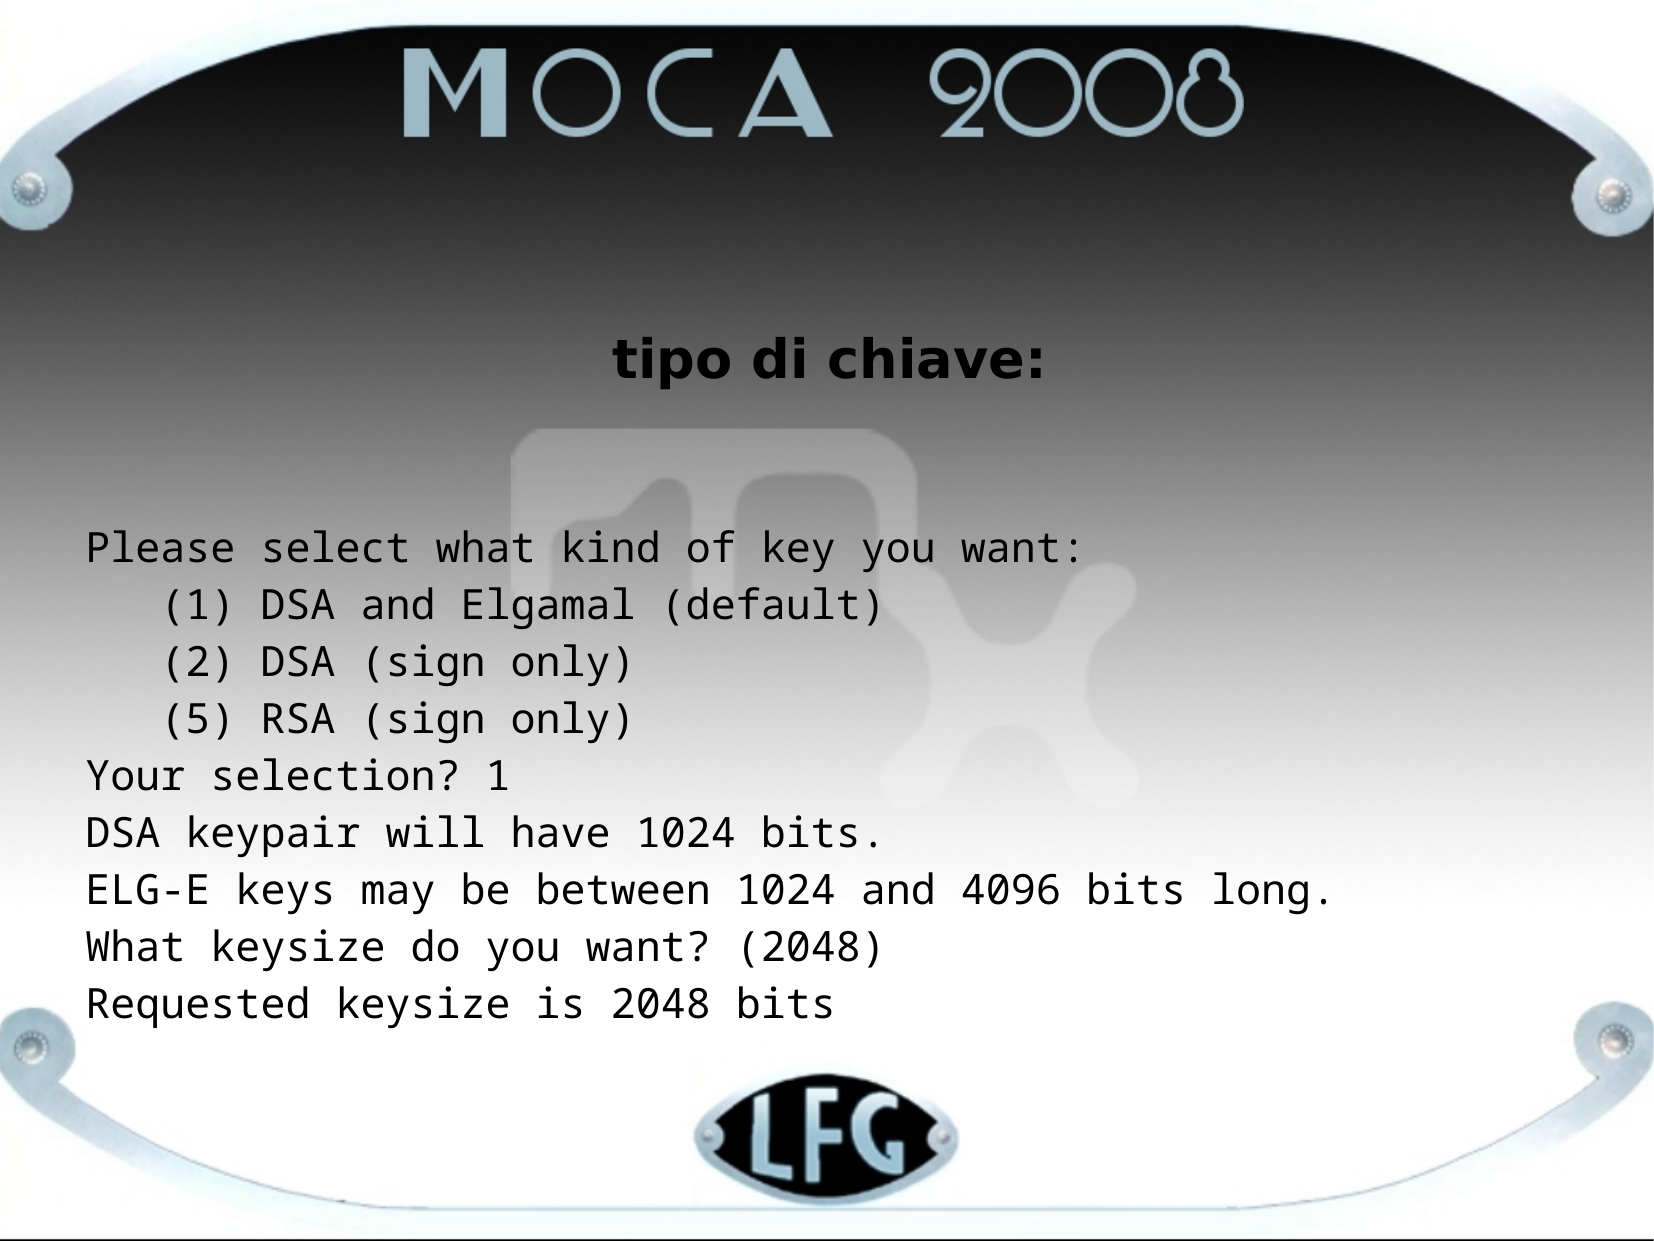

tipo di chiave:
Please select what kind of key you want:
 (1) DSA and Elgamal (default)
 (2) DSA (sign only)
 (5) RSA (sign only)
Your selection? 1
DSA keypair will have 1024 bits.
ELG-E keys may be between 1024 and 4096 bits long.
What keysize do you want? (2048)
Requested keysize is 2048 bits